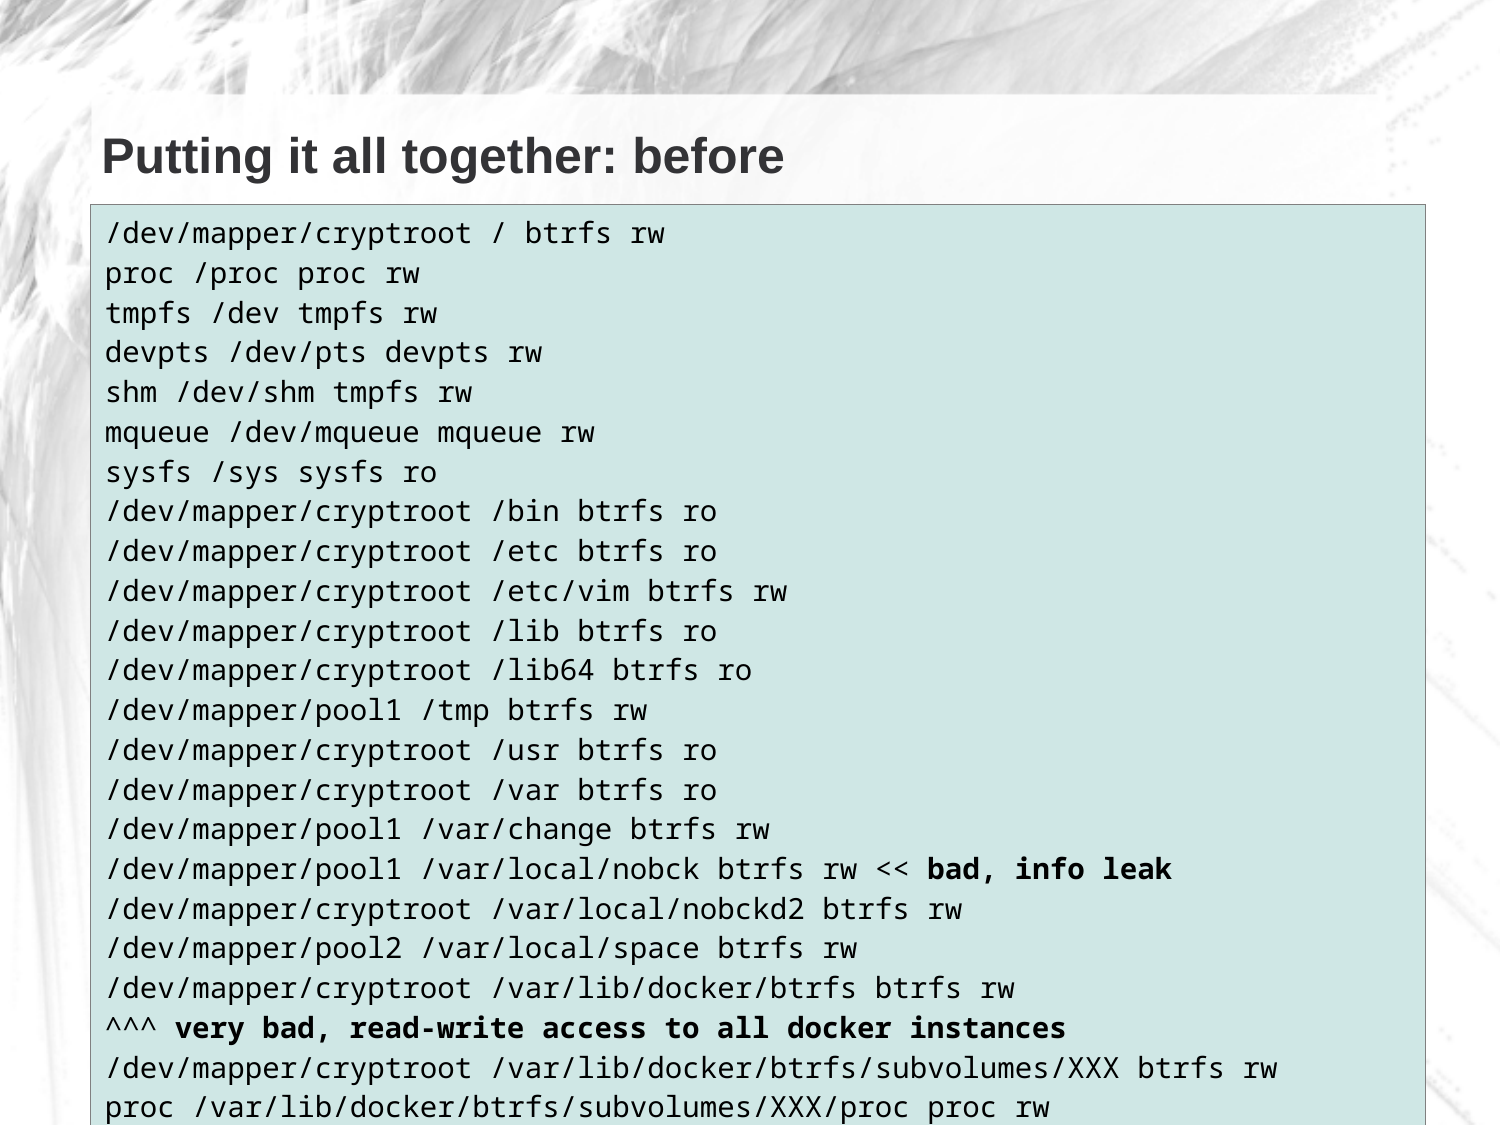

# Putting it all together: before
/dev/mapper/cryptroot / btrfs rw
proc /proc proc rw
tmpfs /dev tmpfs rw
devpts /dev/pts devpts rw
shm /dev/shm tmpfs rw
mqueue /dev/mqueue mqueue rw
sysfs /sys sysfs ro
/dev/mapper/cryptroot /bin btrfs ro
/dev/mapper/cryptroot /etc btrfs ro
/dev/mapper/cryptroot /etc/vim btrfs rw
/dev/mapper/cryptroot /lib btrfs ro
/dev/mapper/cryptroot /lib64 btrfs ro
/dev/mapper/pool1 /tmp btrfs rw
/dev/mapper/cryptroot /usr btrfs ro
/dev/mapper/cryptroot /var btrfs ro
/dev/mapper/pool1 /var/change btrfs rw
/dev/mapper/pool1 /var/local/nobck btrfs rw << bad, info leak
/dev/mapper/cryptroot /var/local/nobckd2 btrfs rw
/dev/mapper/pool2 /var/local/space btrfs rw
/dev/mapper/cryptroot /var/lib/docker/btrfs btrfs rw
^^^ very bad, read-write access to all docker instances
/dev/mapper/cryptroot /var/lib/docker/btrfs/subvolumes/XXX btrfs rw
proc /var/lib/docker/btrfs/subvolumes/XXX/proc proc rw
tmpfs /var/lib/docker/btrfs/subvolumes/XXX/dev tmpfs rw
devpts /var/lib/docker/btrfs/subvolumes/XXX/dev/pts devpts rw
shm /var/lib/docker/btrfs/subvolumes/XXX/dev/shm tmpfs rw